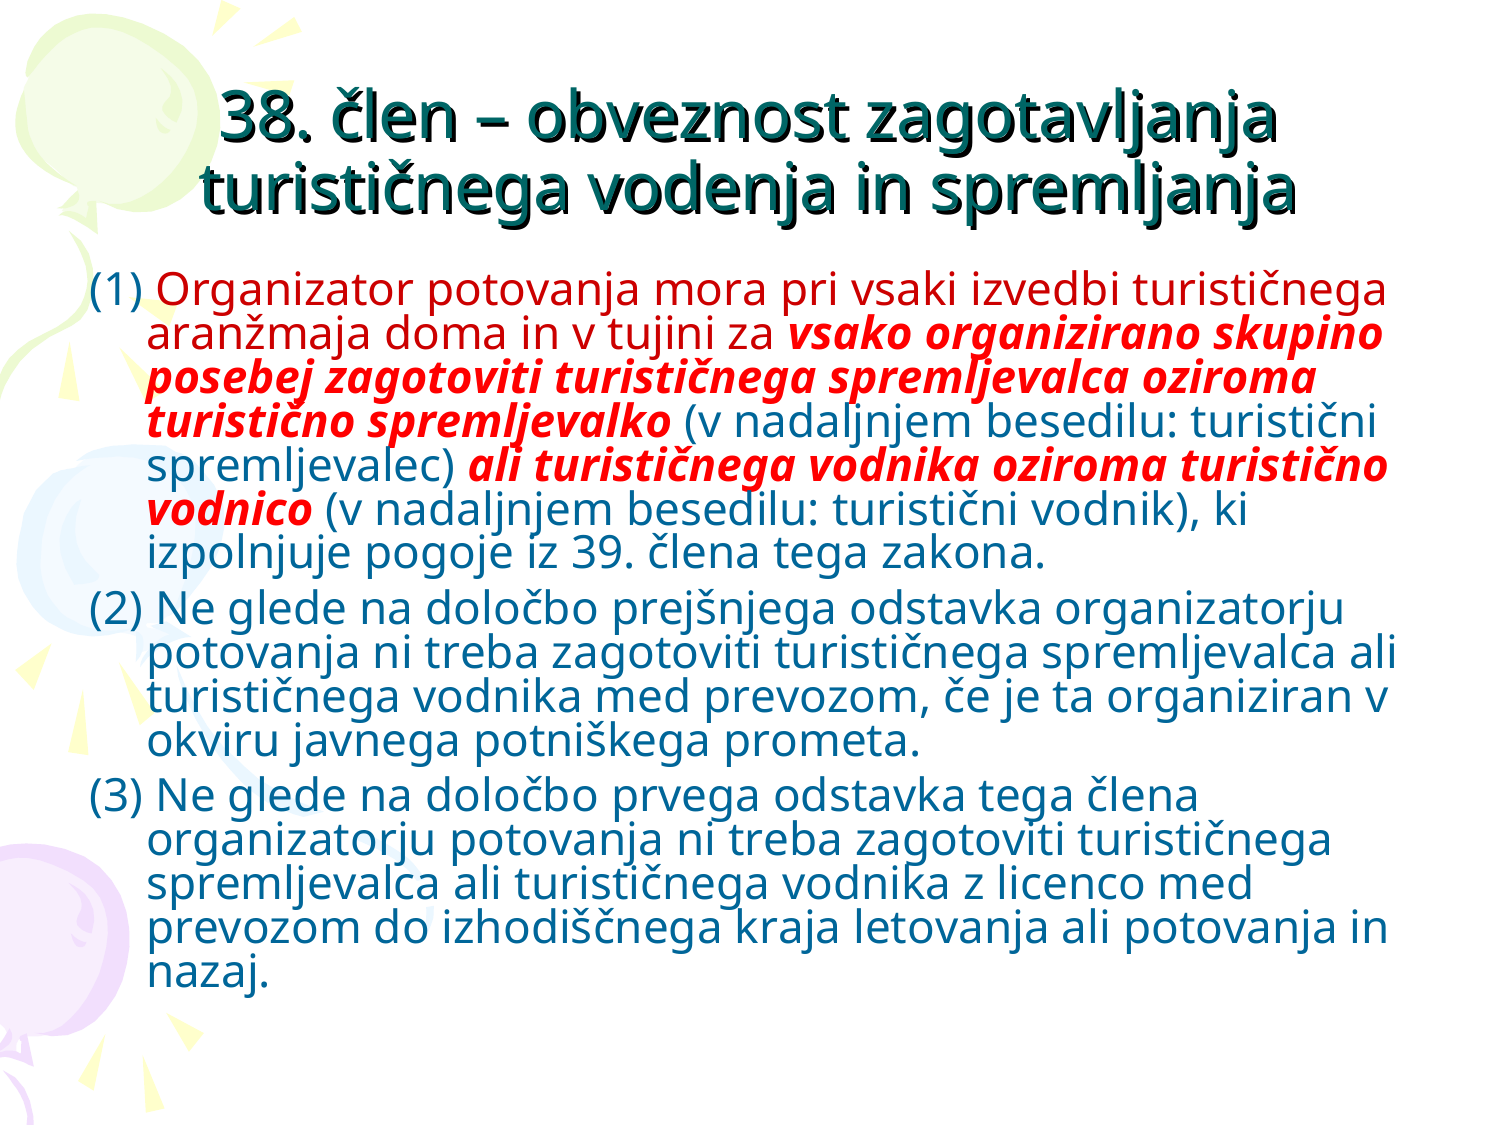

# 38. člen – obveznost zagotavljanja turističnega vodenja in spremljanja
(1) Organizator potovanja mora pri vsaki izvedbi turističnega aranžmaja doma in v tujini za vsako organizirano skupino posebej zagotoviti turističnega spremljevalca oziroma turistično spremljevalko (v nadaljnjem besedilu: turistični spremljevalec) ali turističnega vodnika oziroma turistično vodnico (v nadaljnjem besedilu: turistični vodnik), ki izpolnjuje pogoje iz 39. člena tega zakona.
(2) Ne glede na določbo prejšnjega odstavka organizatorju potovanja ni treba zagotoviti turističnega spremljevalca ali turističnega vodnika med prevozom, če je ta organiziran v okviru javnega potniškega prometa.
(3) Ne glede na določbo prvega odstavka tega člena organizatorju potovanja ni treba zagotoviti turističnega spremljevalca ali turističnega vodnika z licenco med prevozom do izhodiščnega kraja letovanja ali potovanja in nazaj.